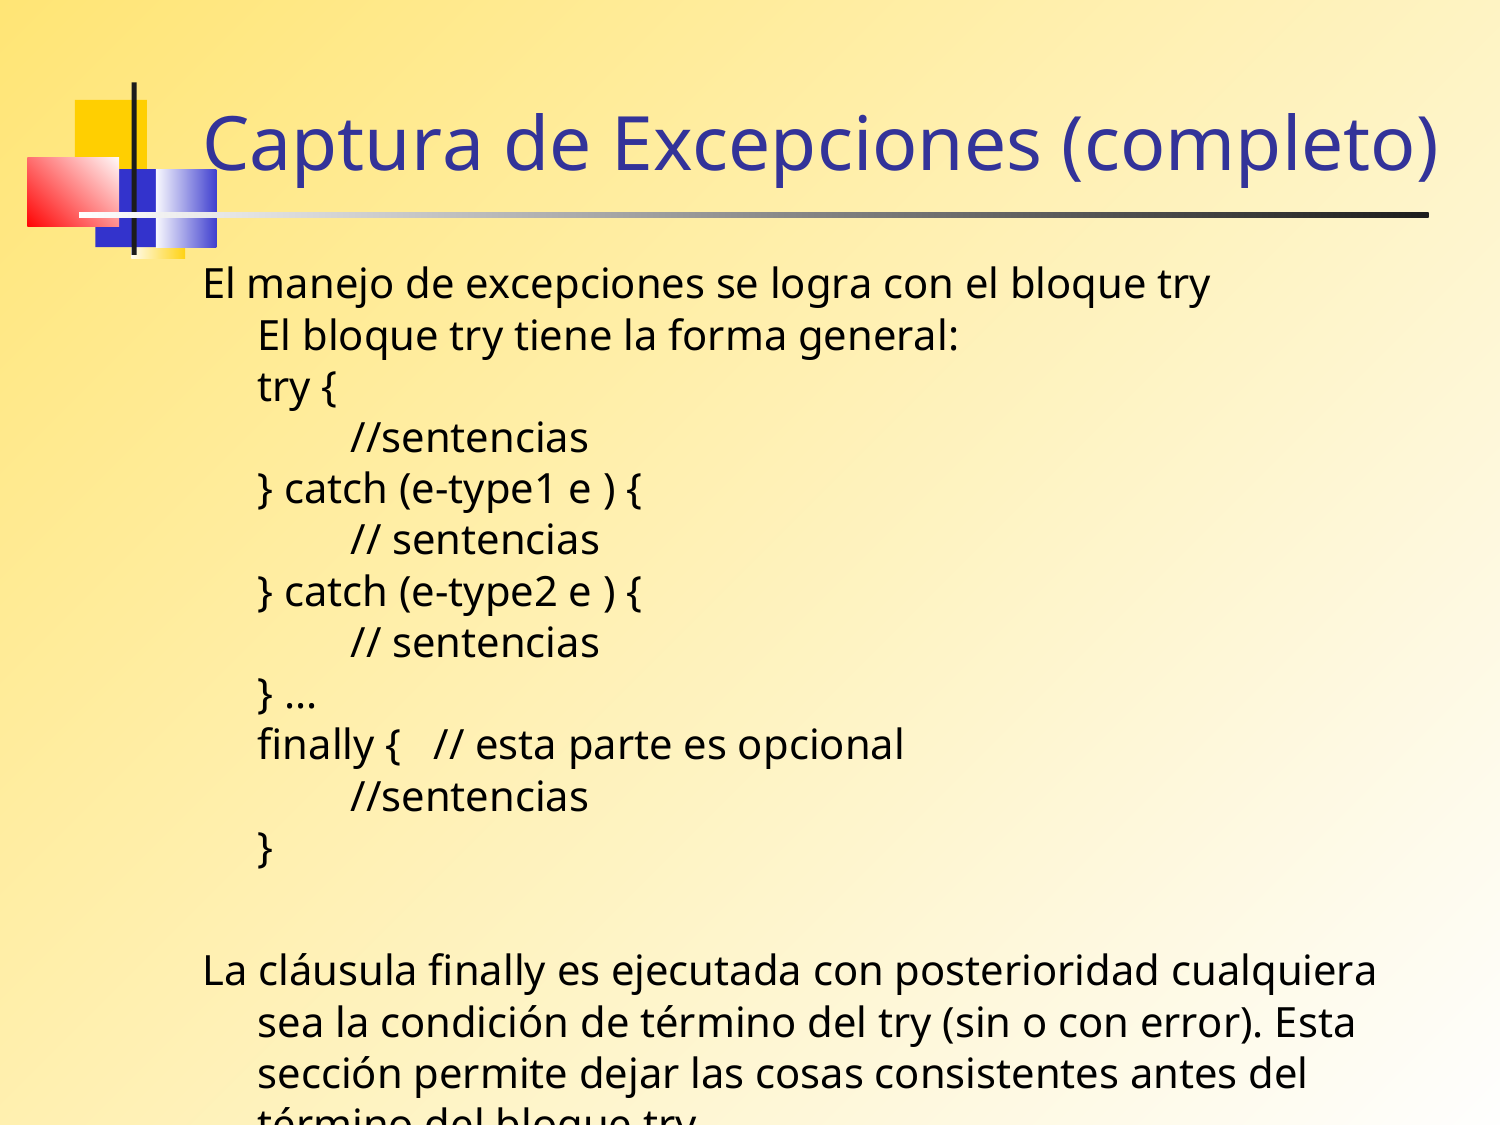

# Captura de Excepciones (completo)‏
El manejo de excepciones se logra con el bloque try
El bloque try tiene la forma general:
try {
	//sentencias
} catch (e-type1 e ) {
	// sentencias
} catch (e-type2 e ) {
	// sentencias
} ...
finally { // esta parte es opcional
 	//sentencias
}
La cláusula finally es ejecutada con posterioridad cualquiera sea la condición de término del try (sin o con error). Esta sección permite dejar las cosas consistentes antes del término del bloque try.